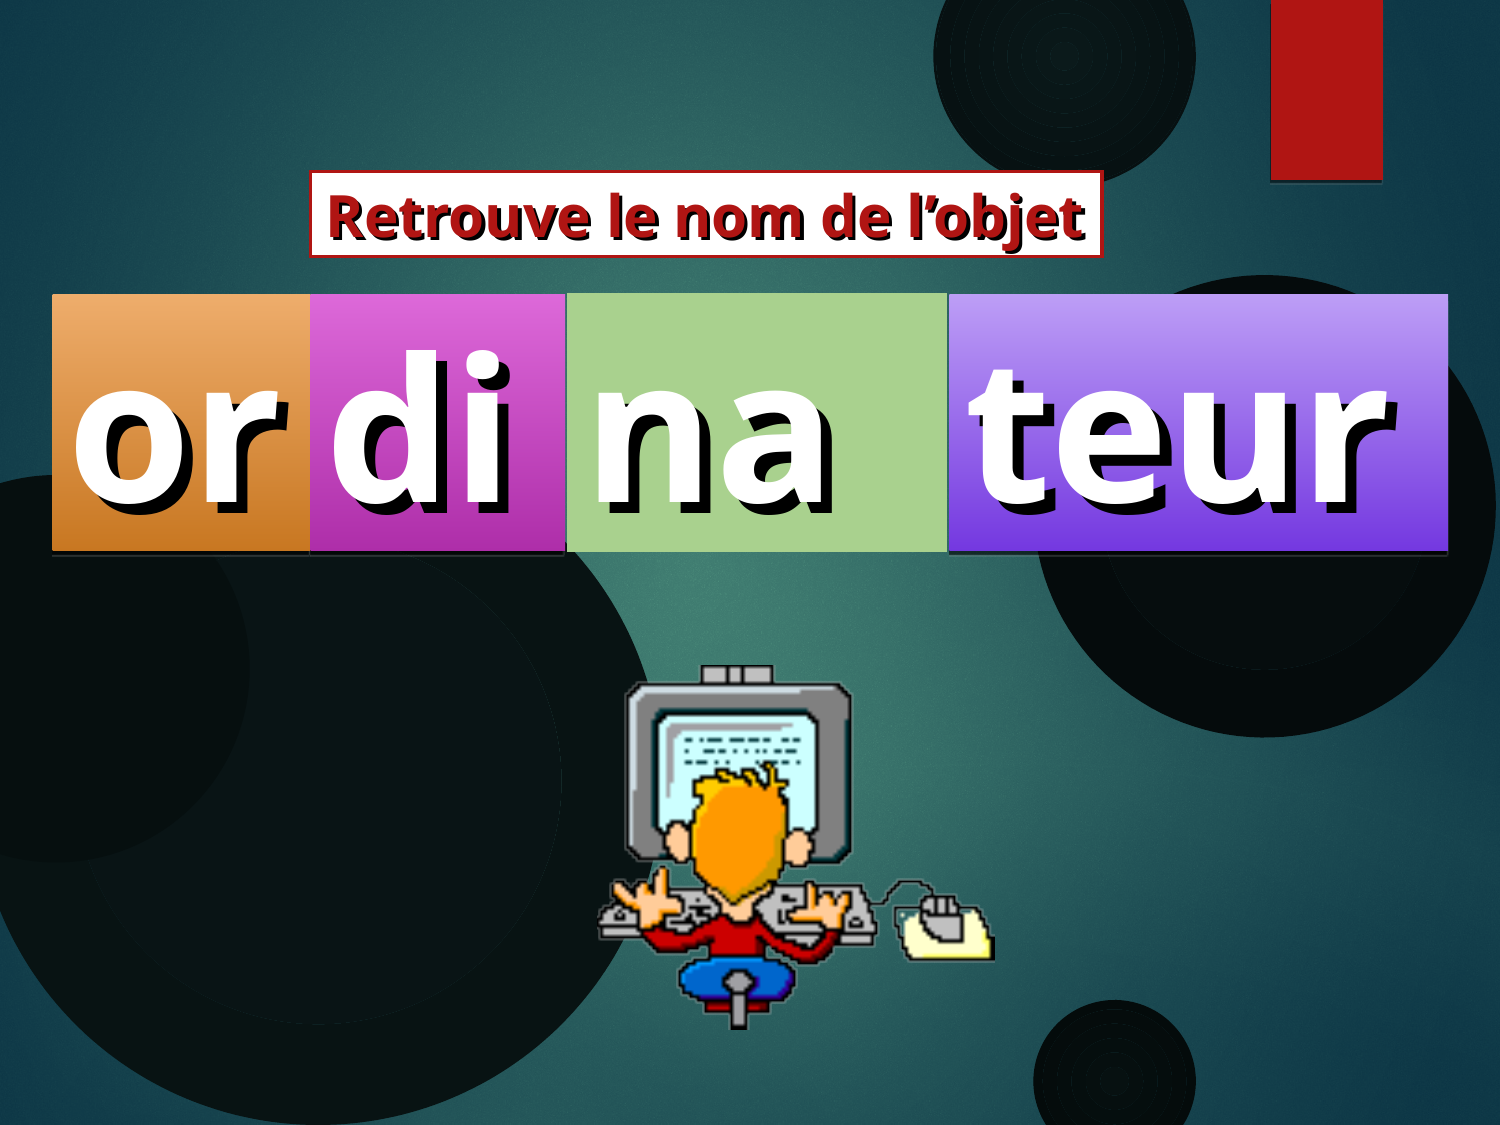

Retrouve le nom de l’objet
or
di
na
teur